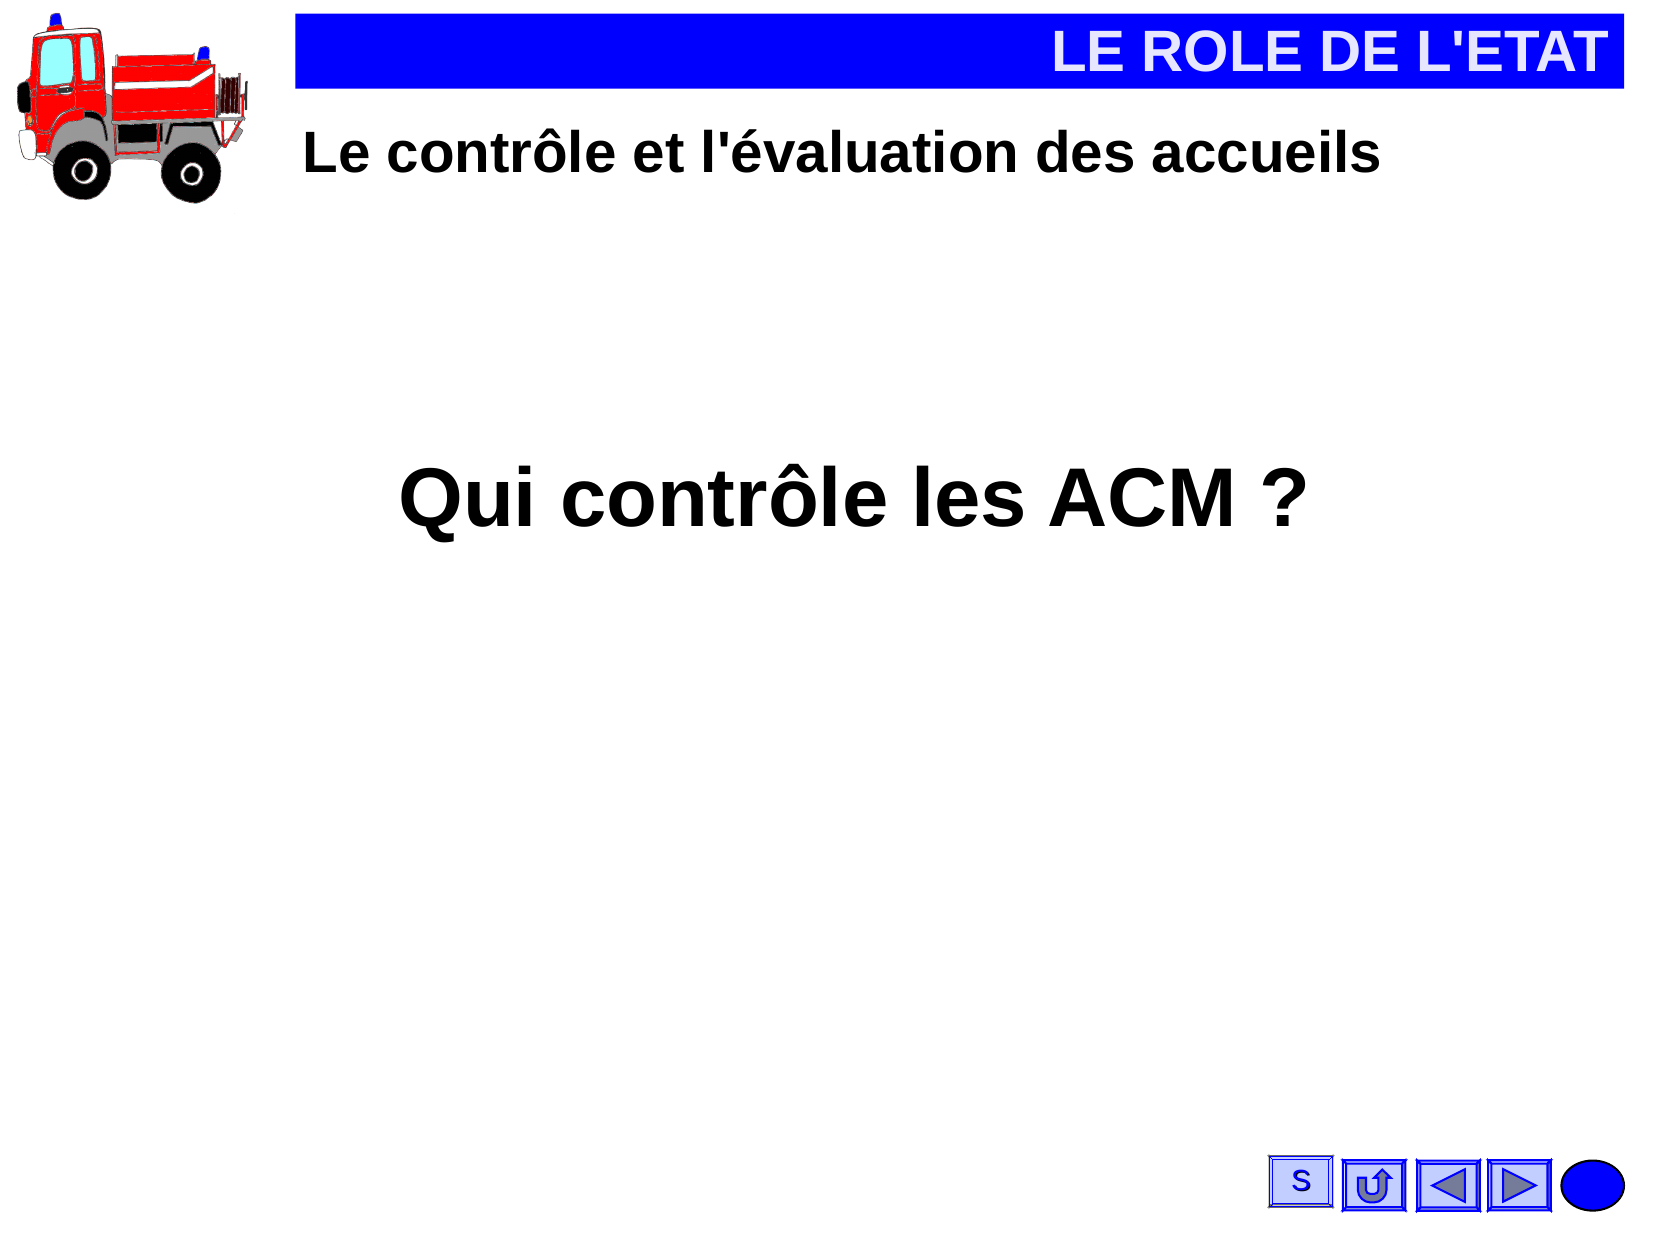

LE ROLE DE L'ETAT
Le contrôle et l'évaluation des accueils
# Qui contrôle les ACM ?